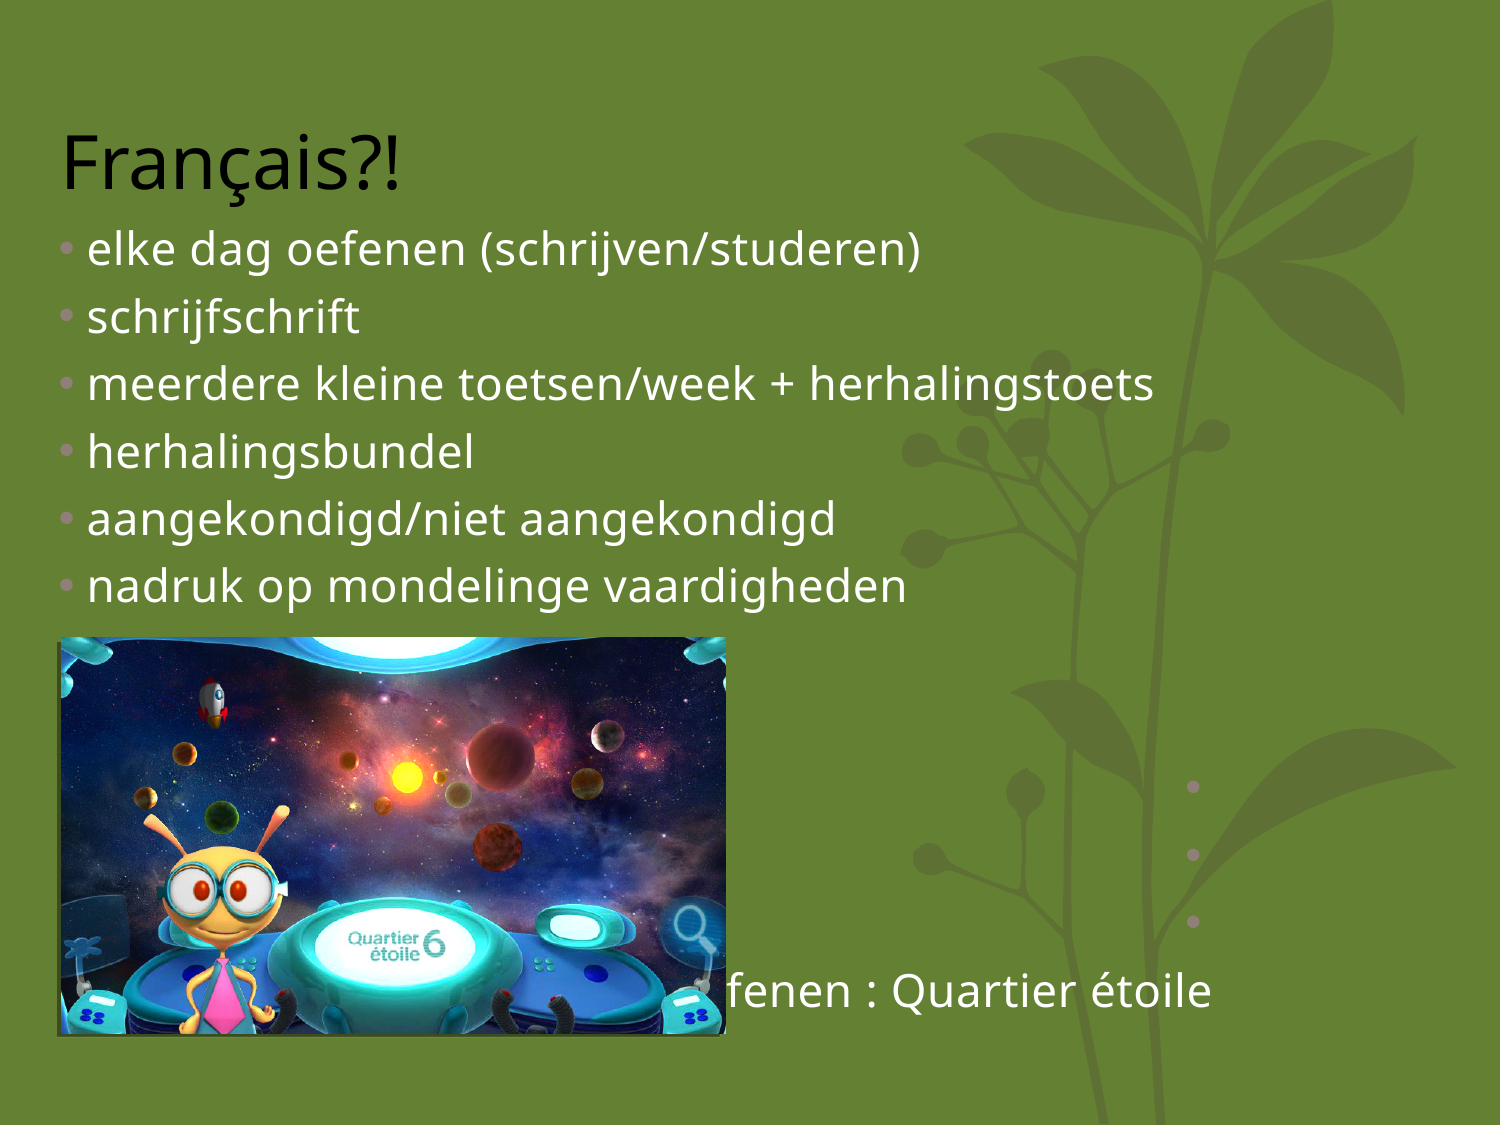

# Français?!
elke dag oefenen (schrijven/studeren)
schrijfschrift
meerdere kleine toetsen/week + herhalingstoets
herhalingsbundel
aangekondigd/niet aangekondigd
nadruk op mondelinge vaardigheden
Online oefenen : Quartier étoile